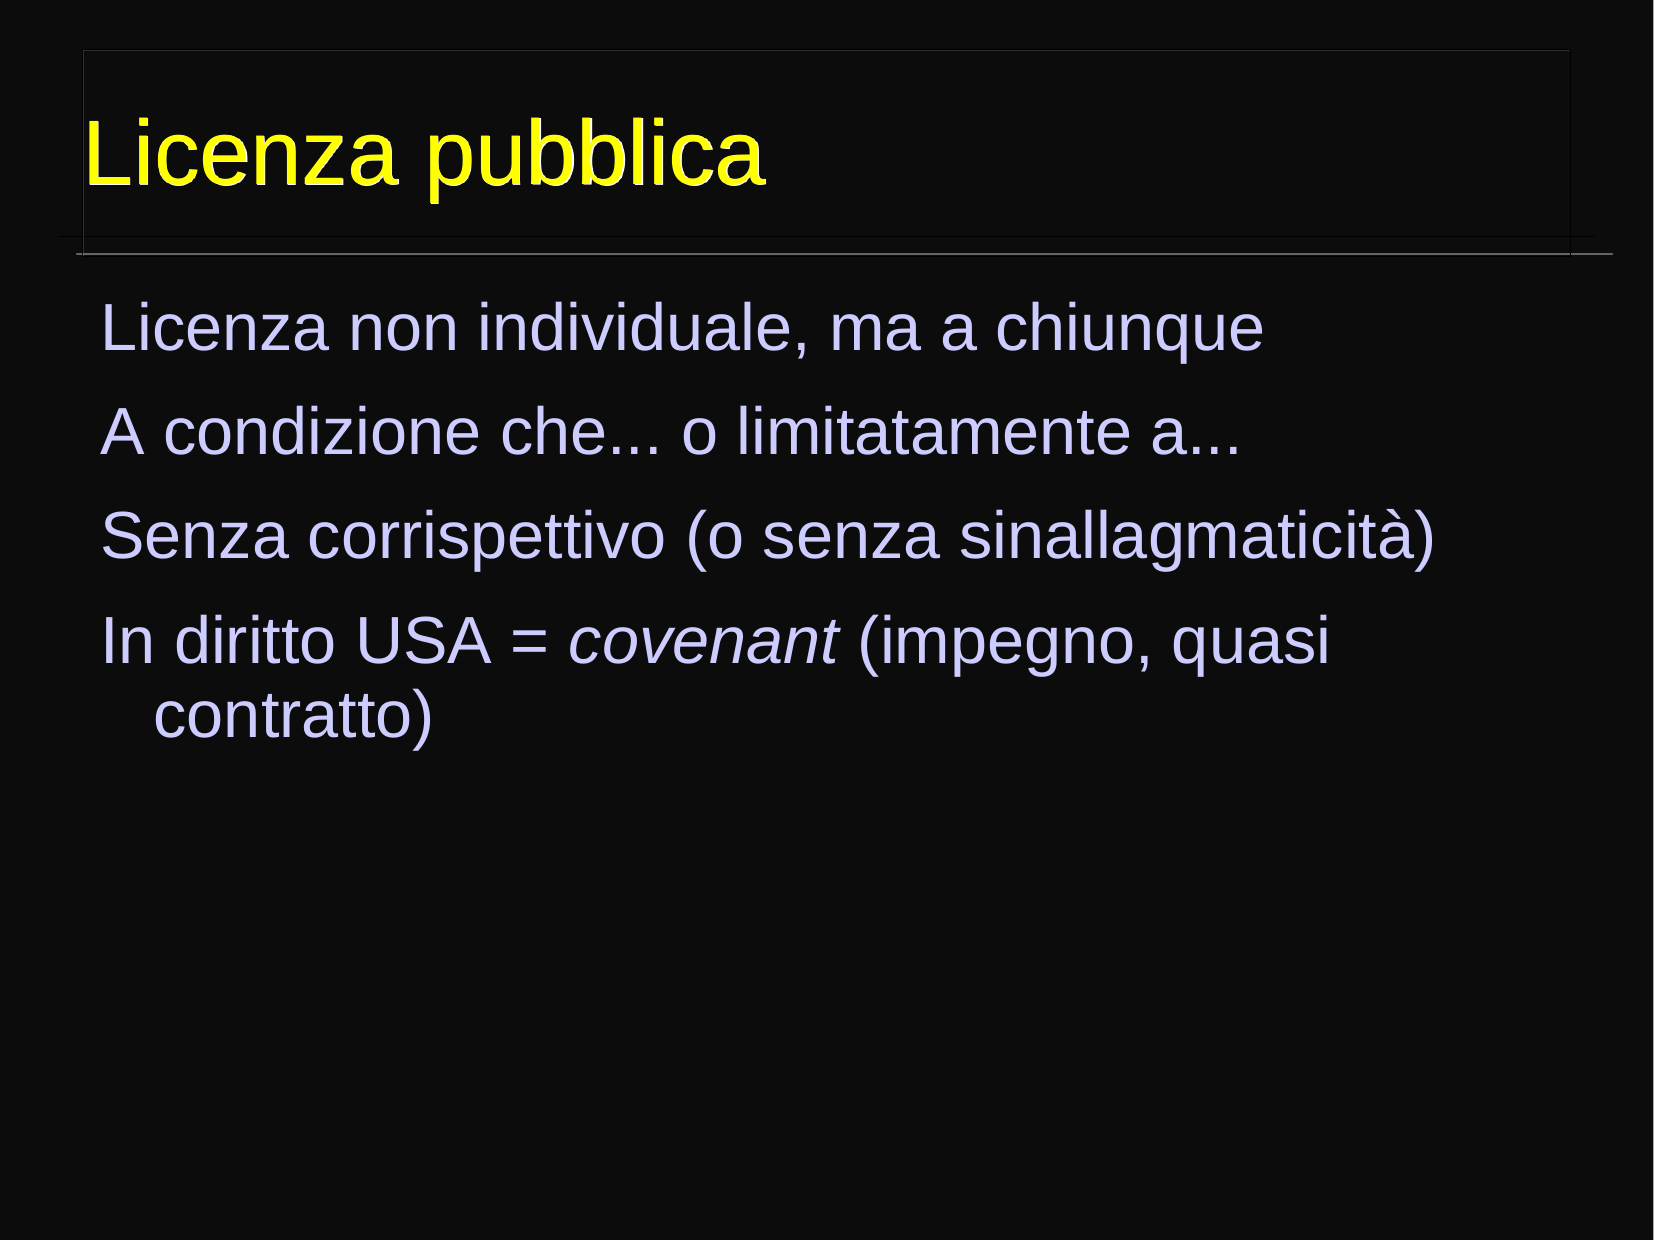

# Licenza pubblica
Licenza non individuale, ma a chiunque
A condizione che... o limitatamente a...
Senza corrispettivo (o senza sinallagmaticità)
In diritto USA = covenant (impegno, quasi contratto)